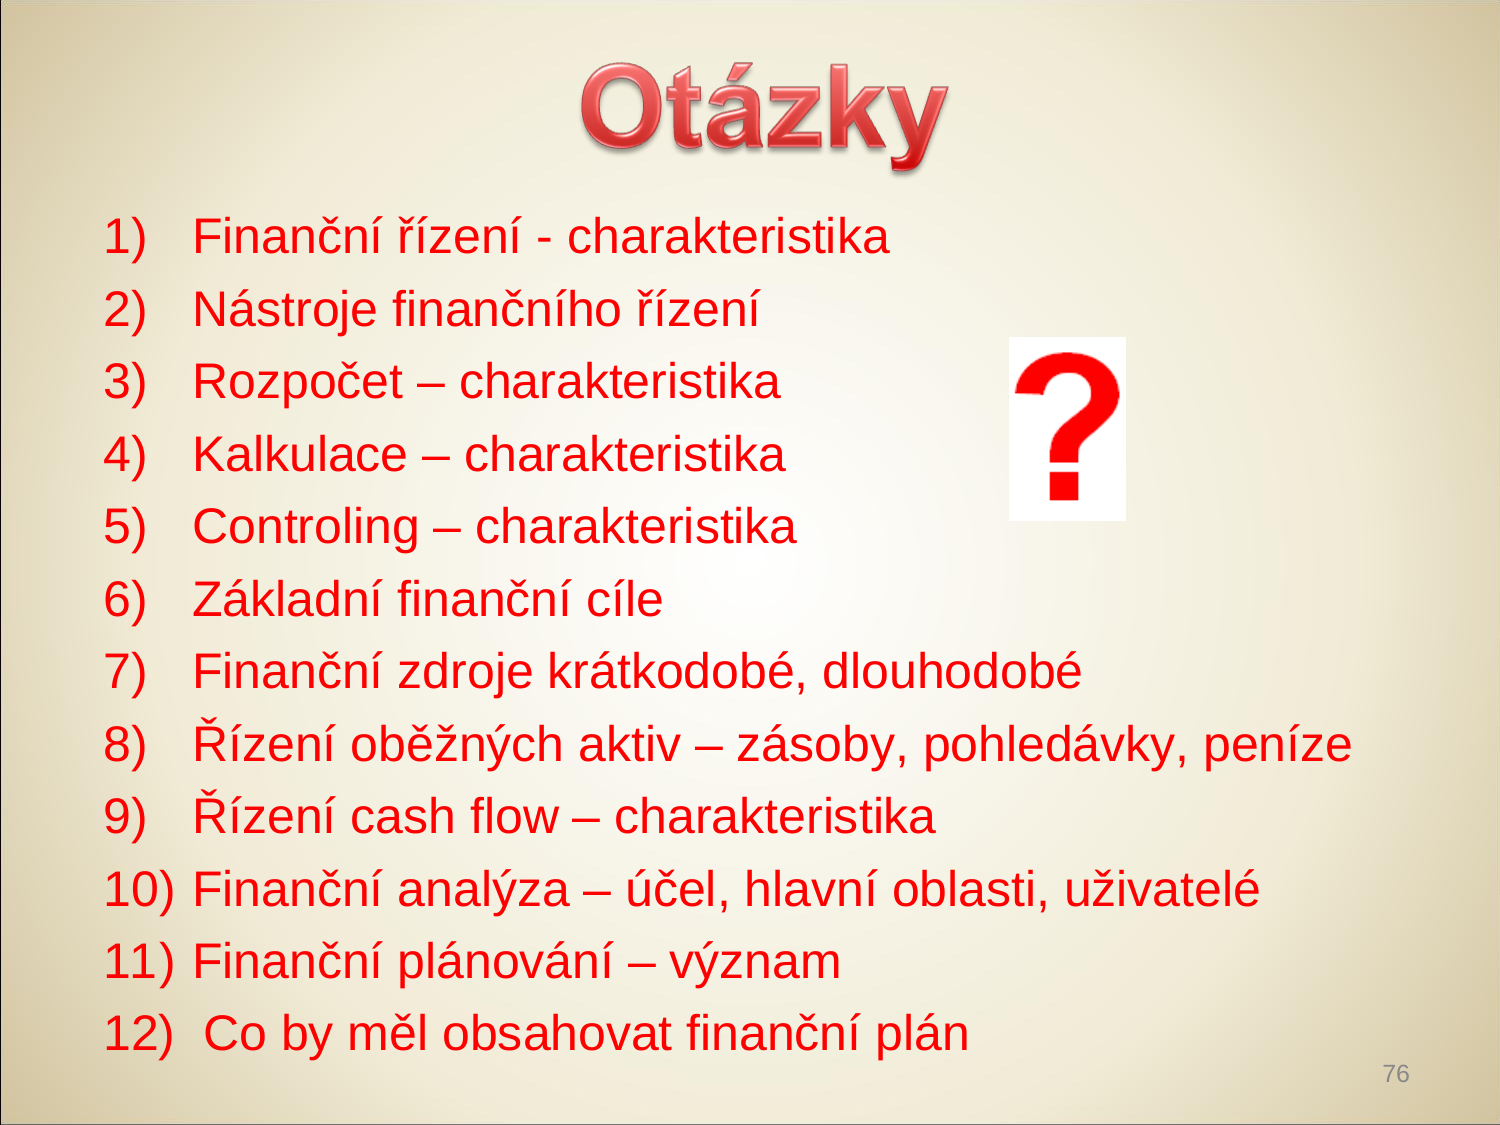

# Finanční řízení - charakteristika
 Nástroje finančního řízení
 Rozpočet – charakteristika
 Kalkulace – charakteristika
 Controling – charakteristika
 Základní finanční cíle
 Finanční zdroje krátkodobé, dlouhodobé
 Řízení oběžných aktiv – zásoby, pohledávky, peníze
 Řízení cash flow – charakteristika
 Finanční analýza – účel, hlavní oblasti, uživatelé
 Finanční plánování – význam
12) Co by měl obsahovat finanční plán